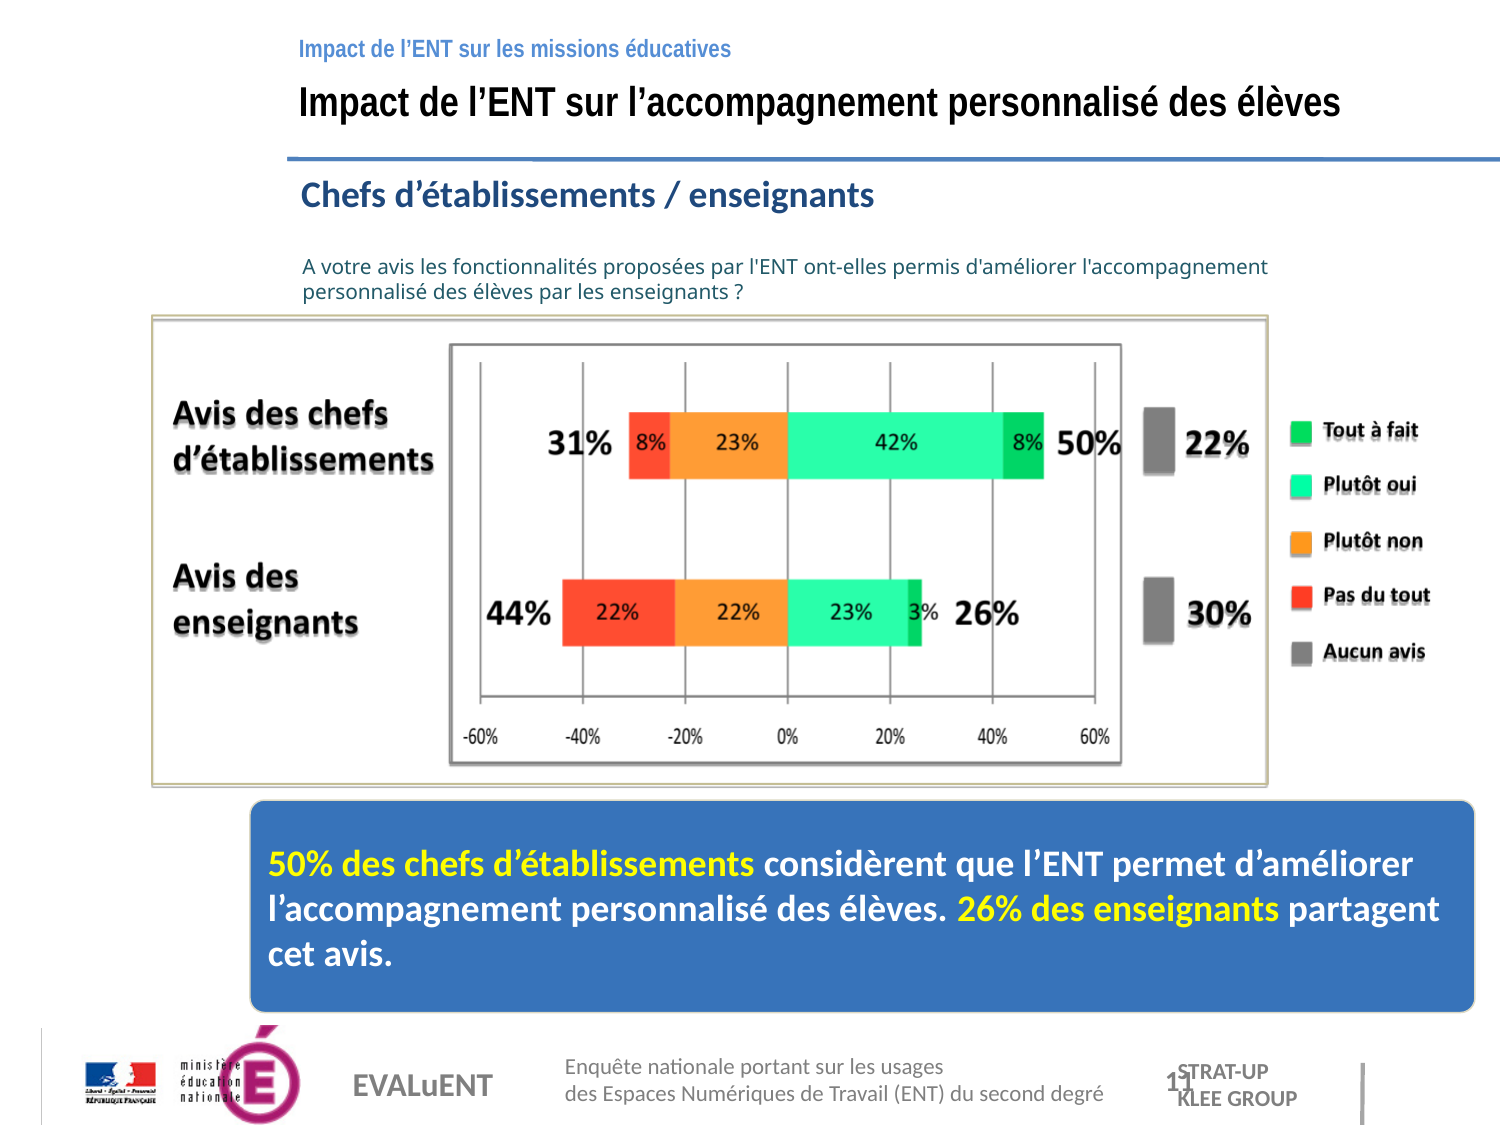

Impact de l’ENT sur les missions éducatives
Impact de l’ENT sur l’accompagnement personnalisé des élèves
Chefs d’établissements / enseignants
A votre avis les fonctionnalités proposées par l'ENT ont-elles permis d'améliorer l'accompagnement personnalisé des élèves par les enseignants ?
50% des chefs d’établissements considèrent que l’ENT permet d’améliorer l’accompagnement personnalisé des élèves. 26% des enseignants partagent cet avis.